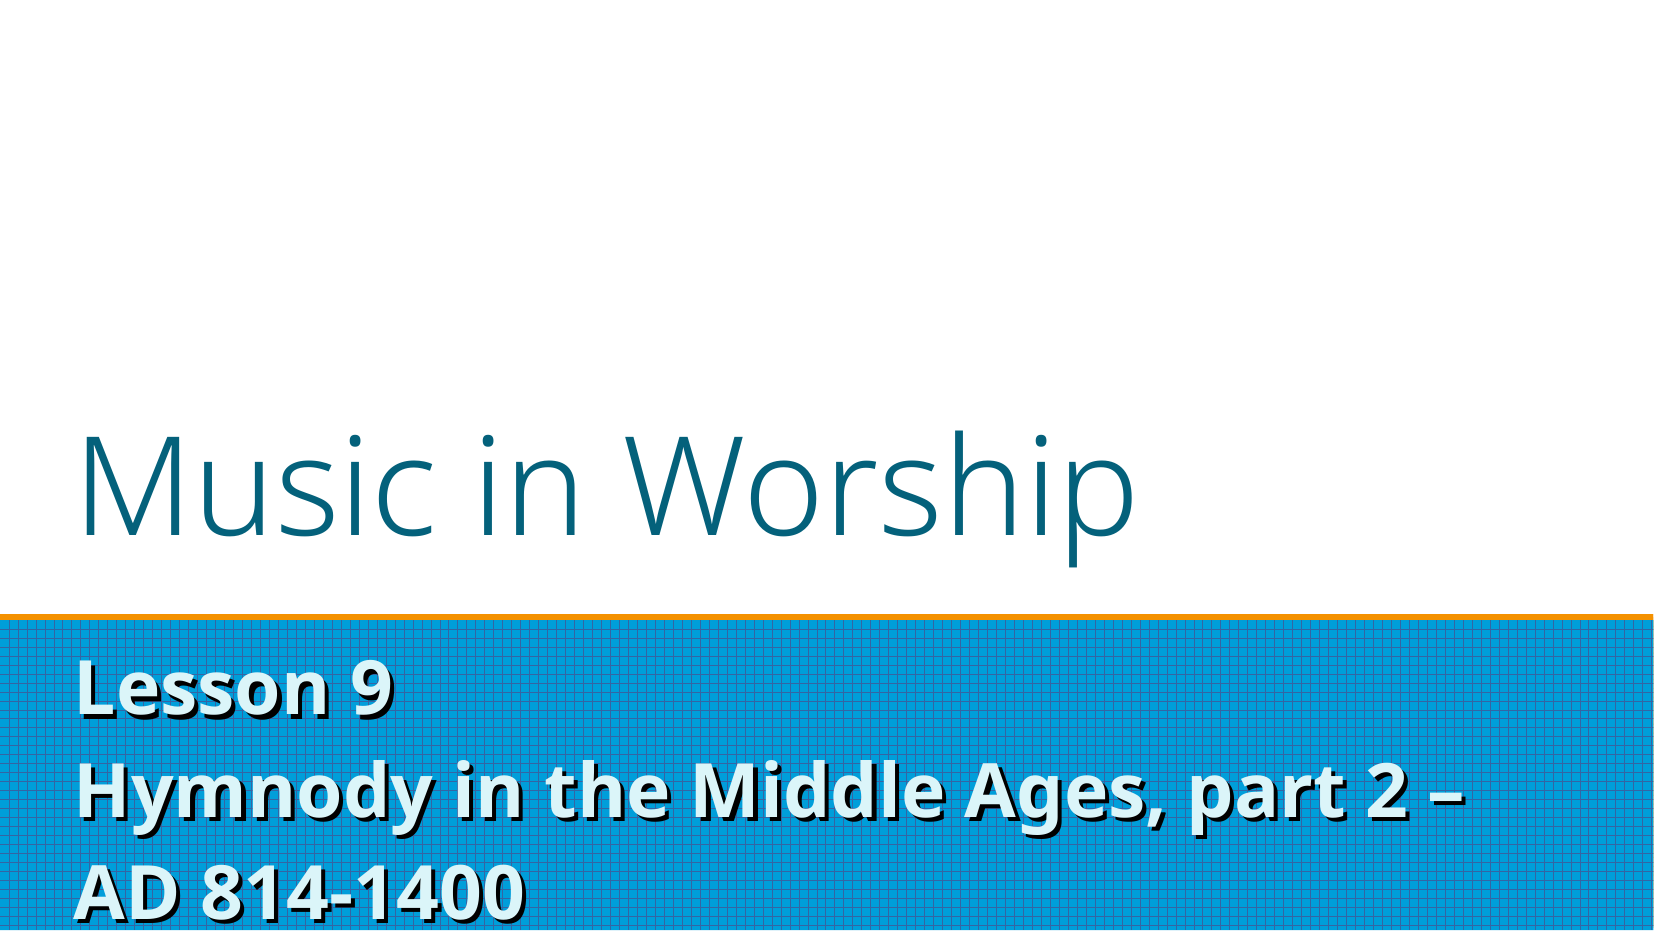

# Music in Worship
Lesson 9
Hymnody in the Middle Ages, part 2 – AD 814-1400